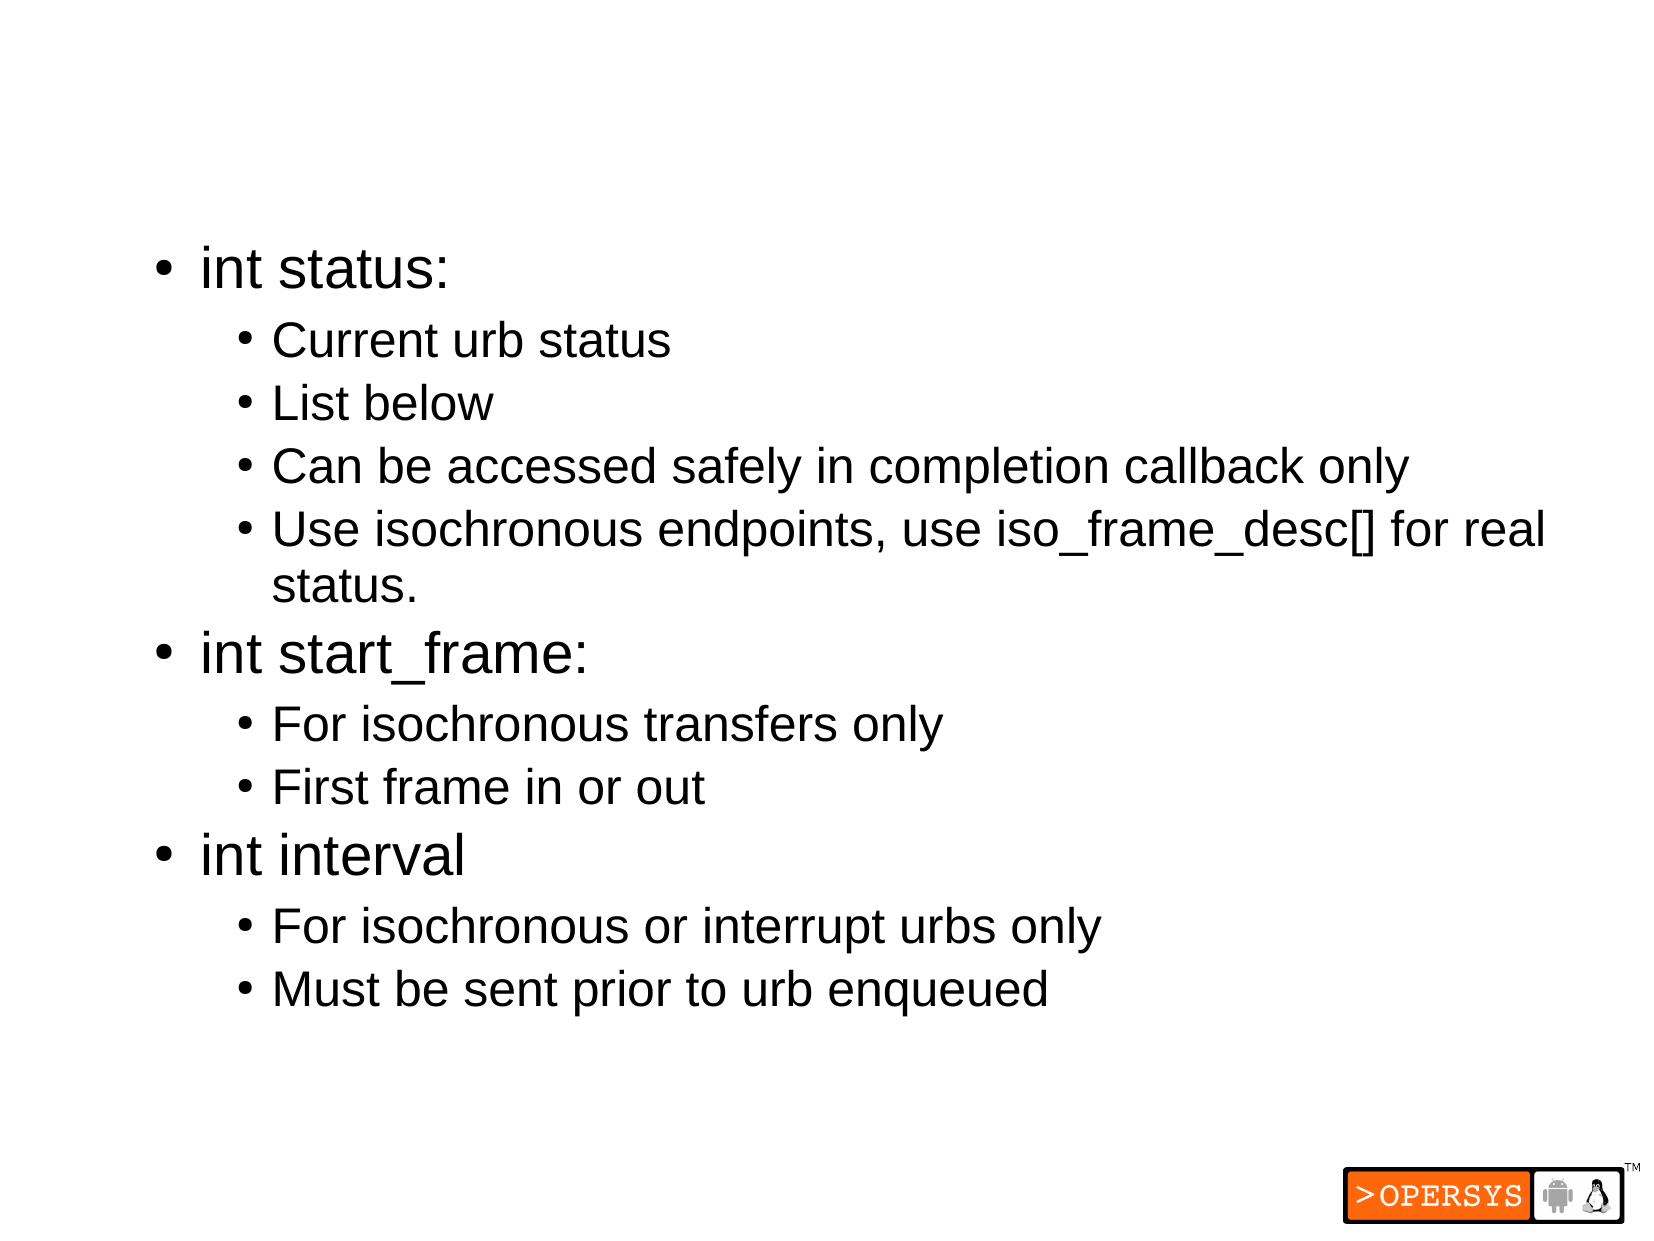

# int status:
Current urb status
List below
Can be accessed safely in completion callback only
Use isochronous endpoints, use iso_frame_desc[] for real status.
int start_frame:
For isochronous transfers only
First frame in or out
int interval
For isochronous or interrupt urbs only
Must be sent prior to urb enqueued